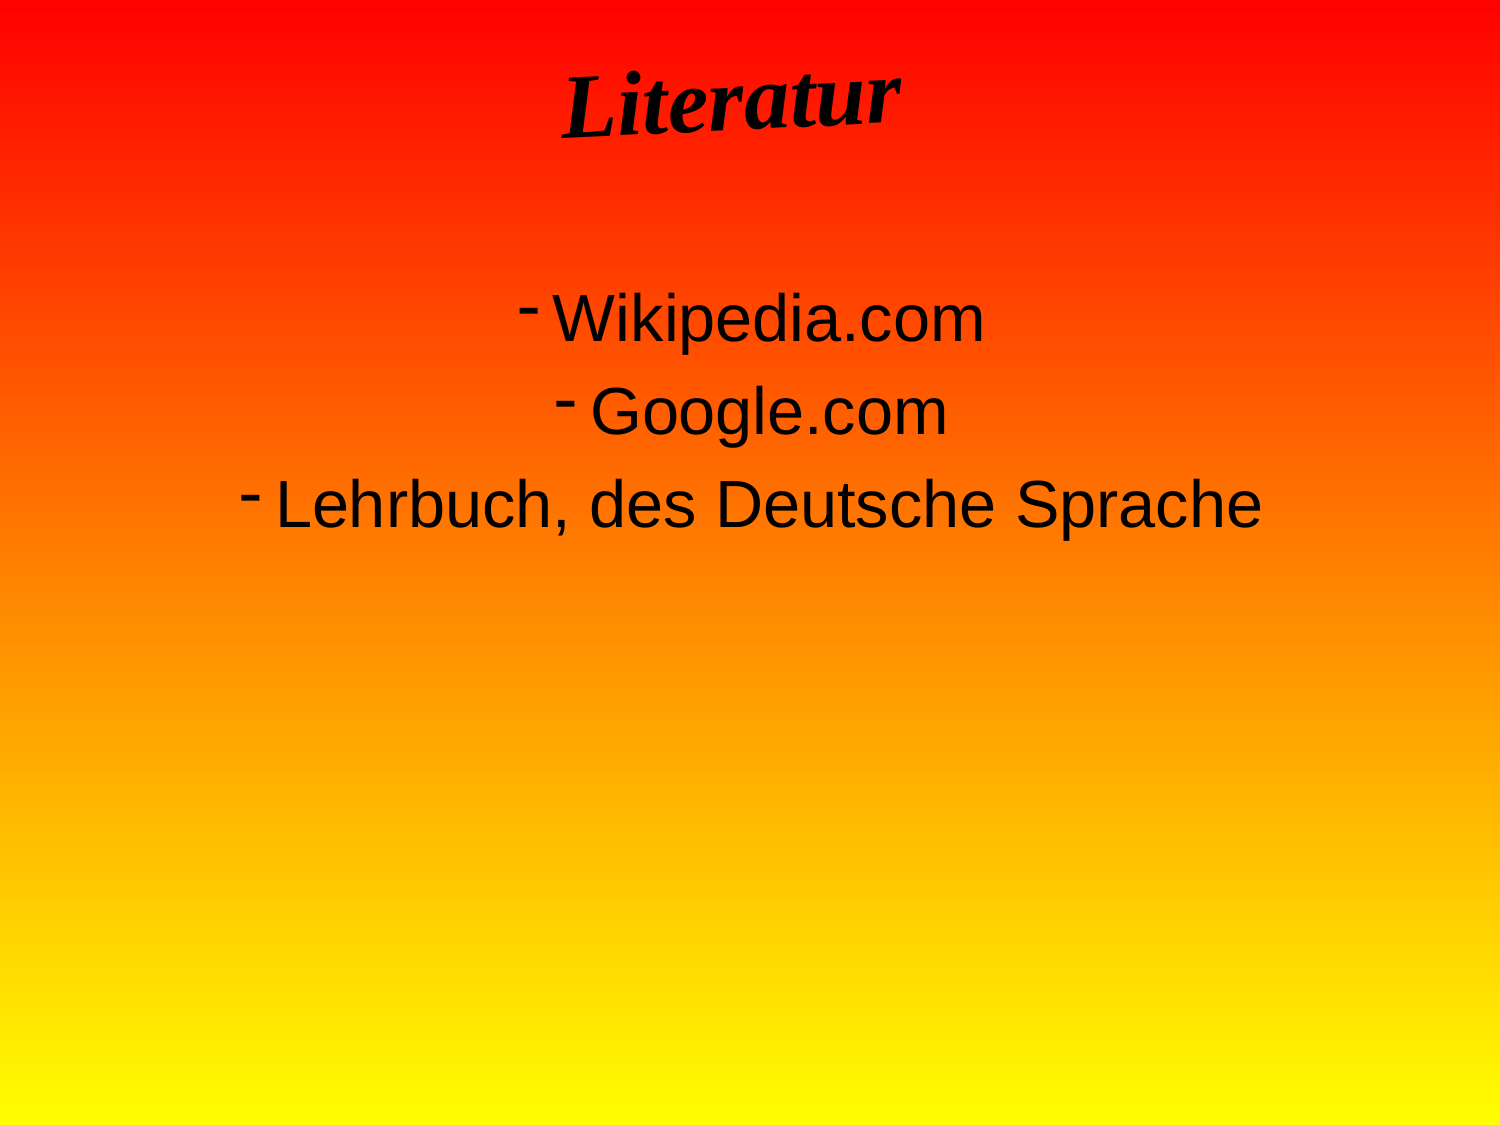

Literatur
Wikipedia.com
Google.com
Lehrbuch, des Deutsche Sprache